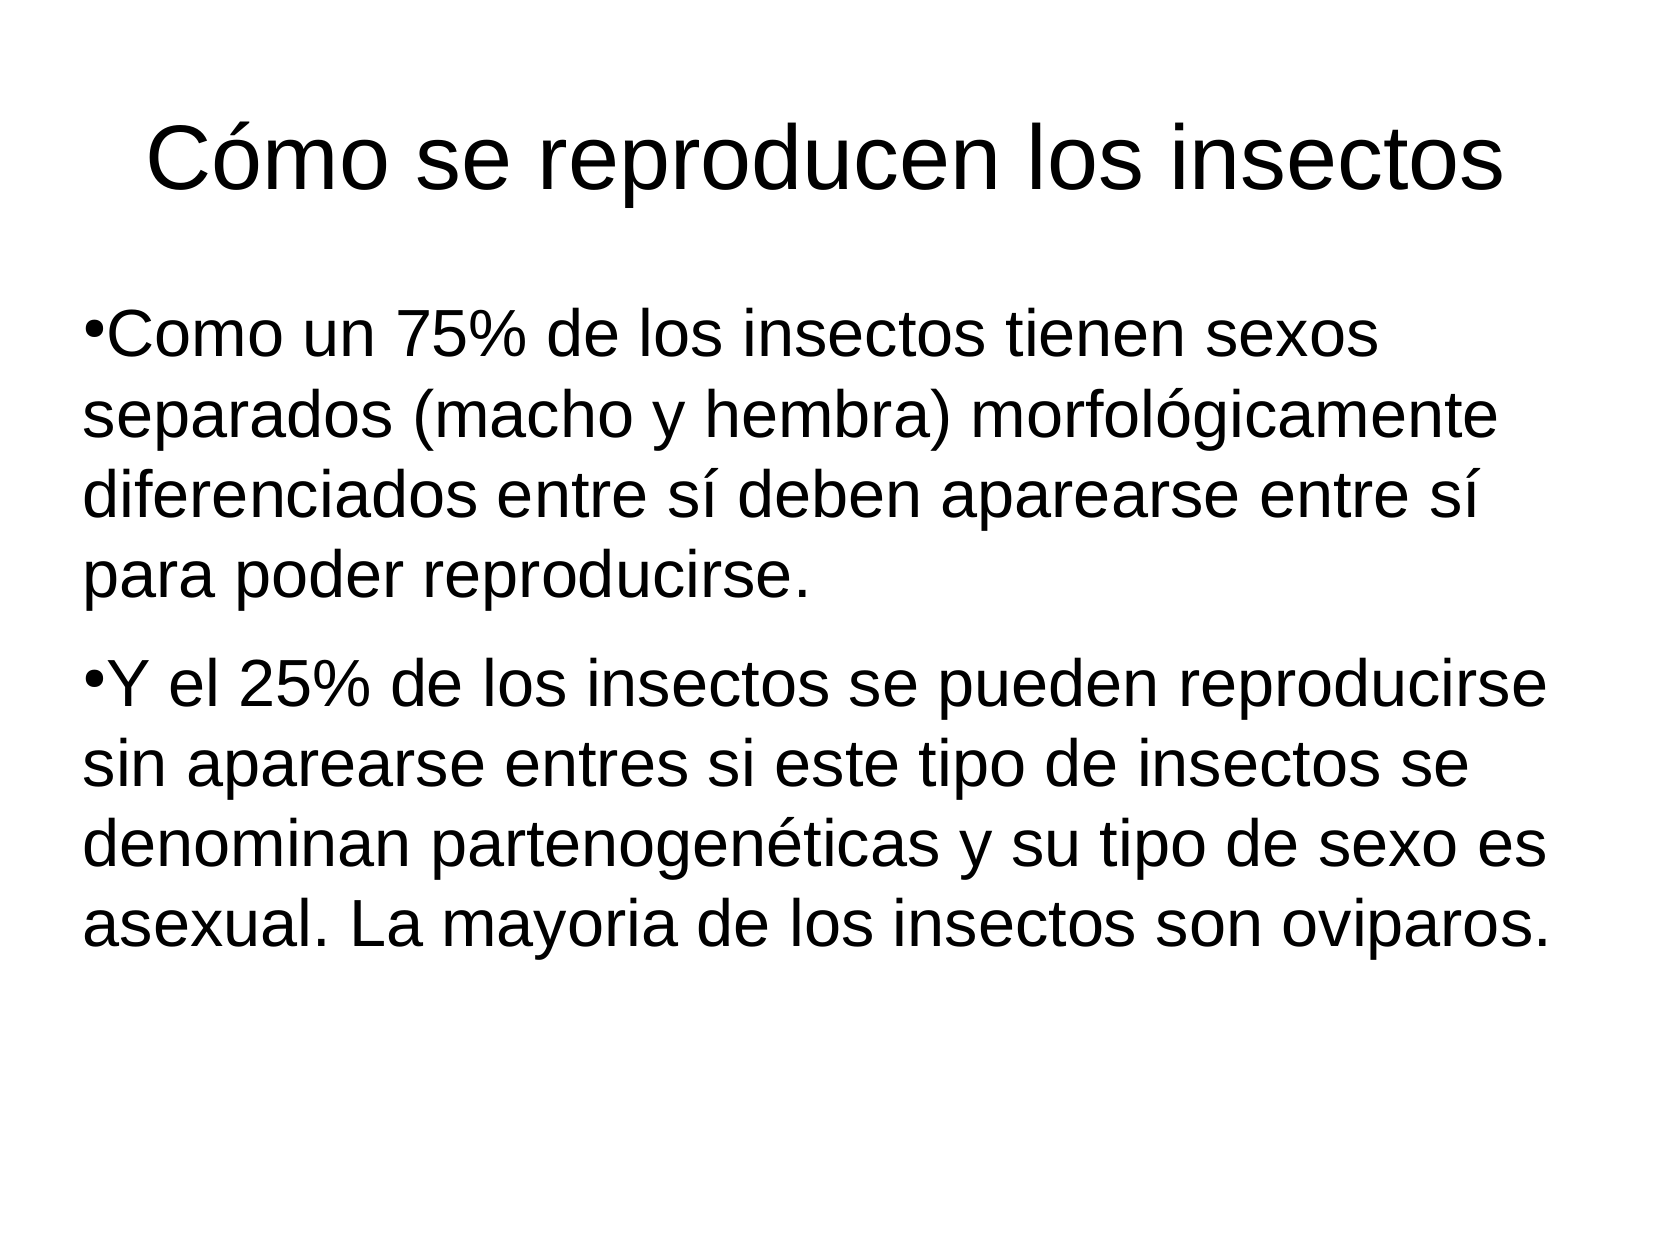

# Cómo se reproducen los insectos
Como un 75% de los insectos tienen sexos separados (macho y hembra) morfológicamente diferenciados entre sí deben aparearse entre sí para poder reproducirse.
Y el 25% de los insectos se pueden reproducirse sin aparearse entres si este tipo de insectos se denominan partenogenéticas y su tipo de sexo es asexual. La mayoria de los insectos son oviparos.